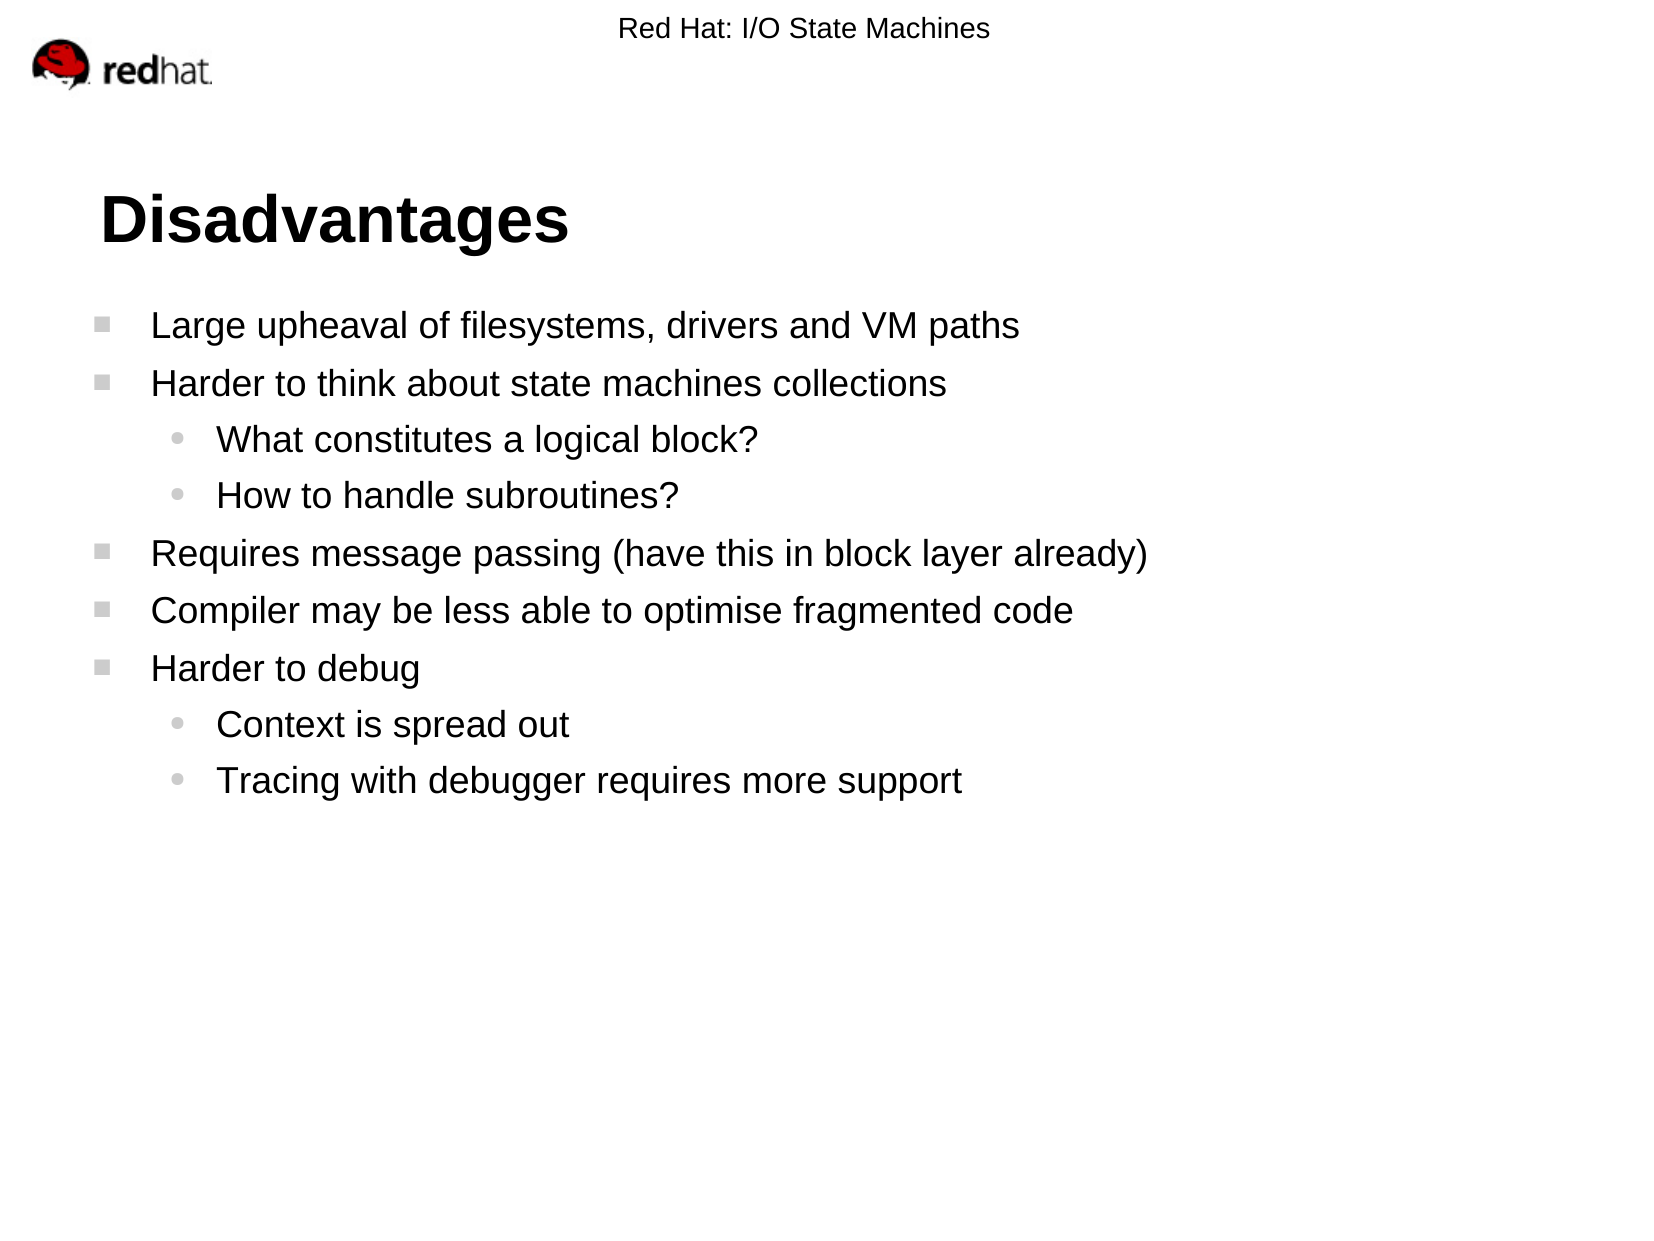

# Disadvantages
Large upheaval of filesystems, drivers and VM paths
Harder to think about state machines collections
What constitutes a logical block?
How to handle subroutines?
Requires message passing (have this in block layer already)
Compiler may be less able to optimise fragmented code
Harder to debug
Context is spread out
Tracing with debugger requires more support